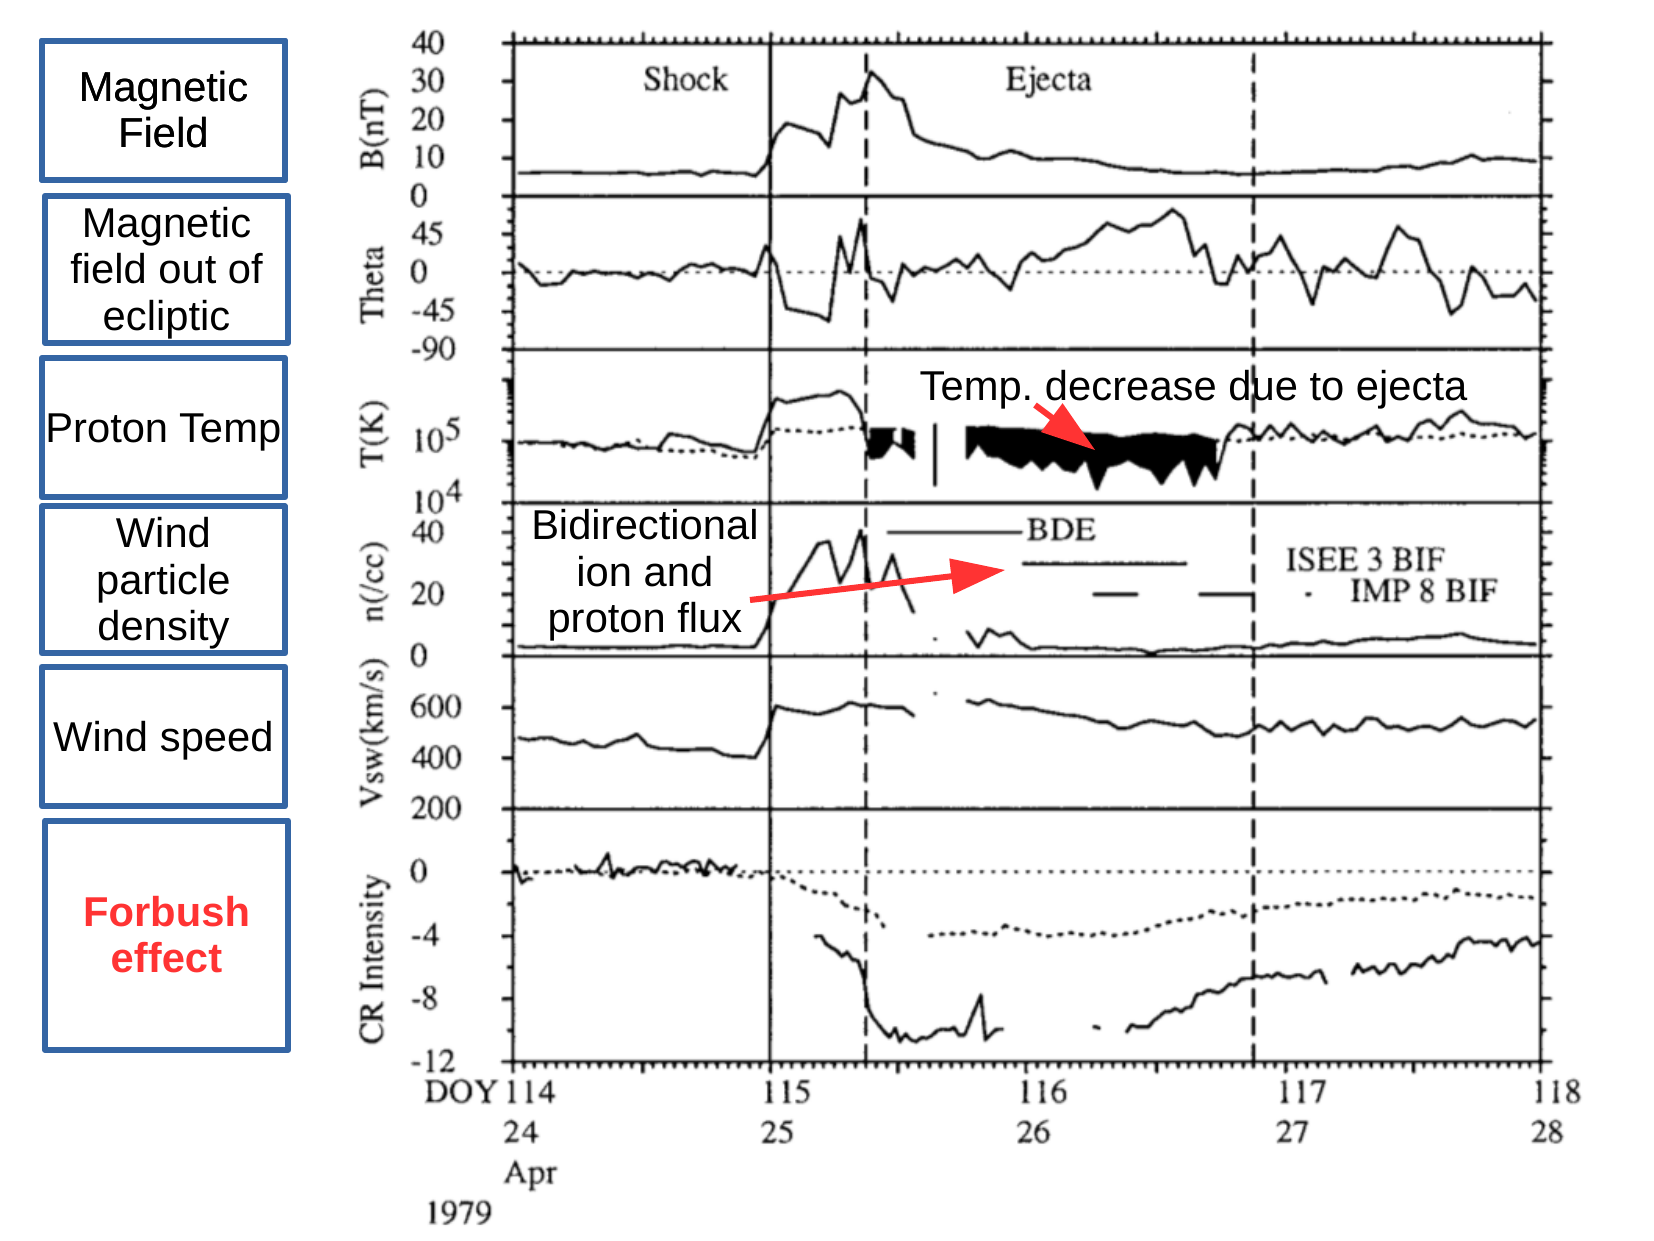

# Magnetic Field
Magnetic Field
Magnetic field out of ecliptic
Temp. decrease due to ejecta
Proton Temp
Bidirectional ion and proton flux
Wind particle density
Wind speed
Forbush effect